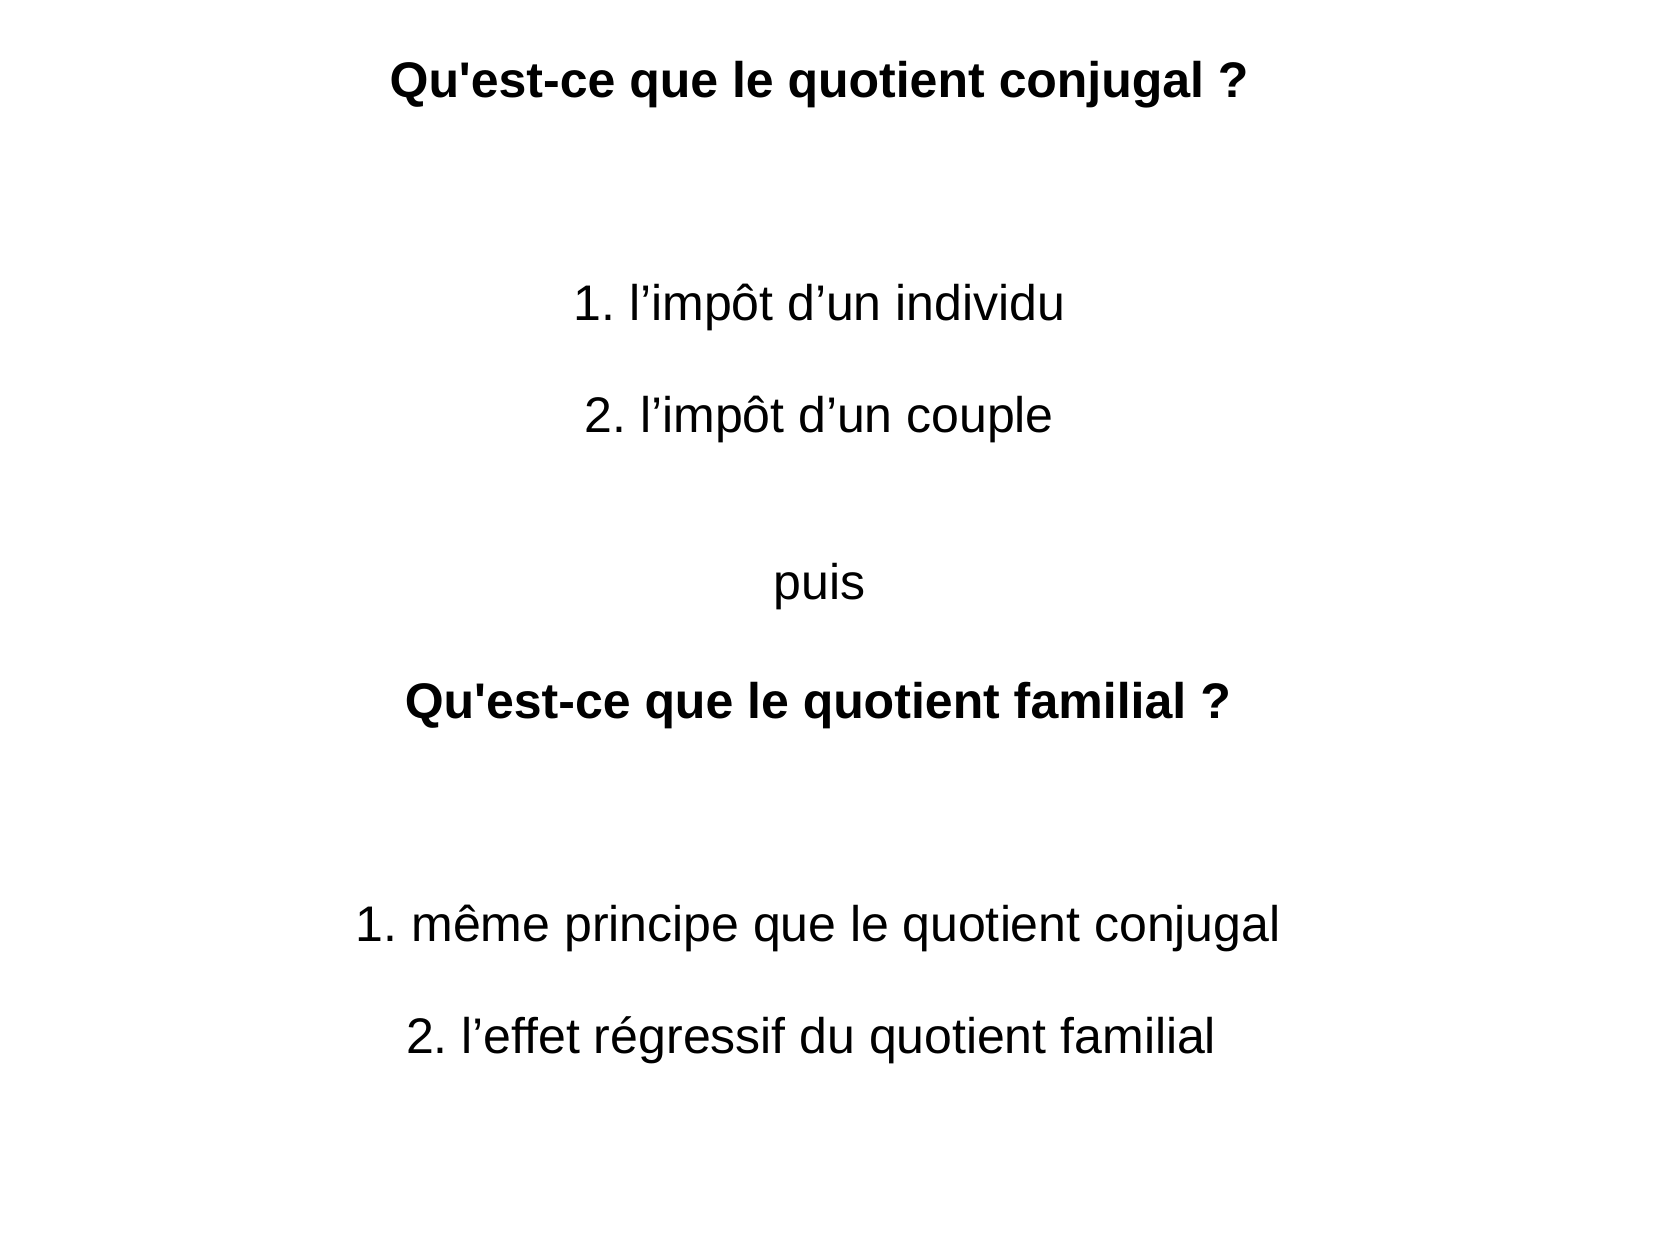

Qu'est-ce que le quotient conjugal ?
1. l’impôt d’un individu
2. l’impôt d’un couple
puis
Qu'est-ce que le quotient familial ?
1. même principe que le quotient conjugal
2. l’effet régressif du quotient familial